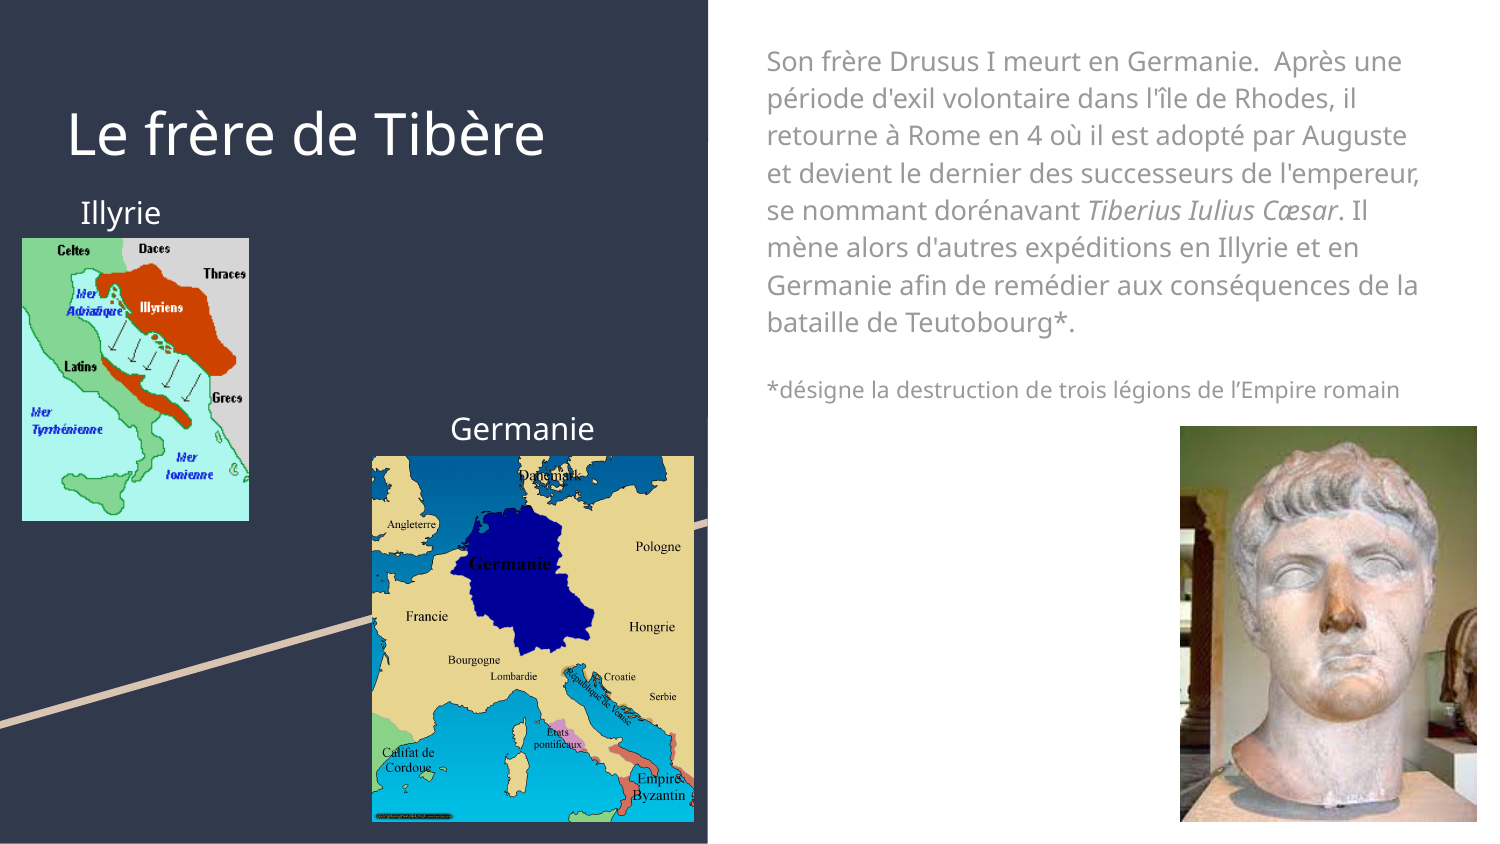

Son frère Drusus I meurt en Germanie. Après une période d'exil volontaire dans l'île de Rhodes, il retourne à Rome en 4 où il est adopté par Auguste et devient le dernier des successeurs de l'empereur, se nommant dorénavant Tiberius Iulius Cæsar. Il mène alors d'autres expéditions en Illyrie et en Germanie afin de remédier aux conséquences de la bataille de Teutobourg*.
*désigne la destruction de trois légions de l’Empire romain
# Le frère de Tibère
Illyrie
Germanie